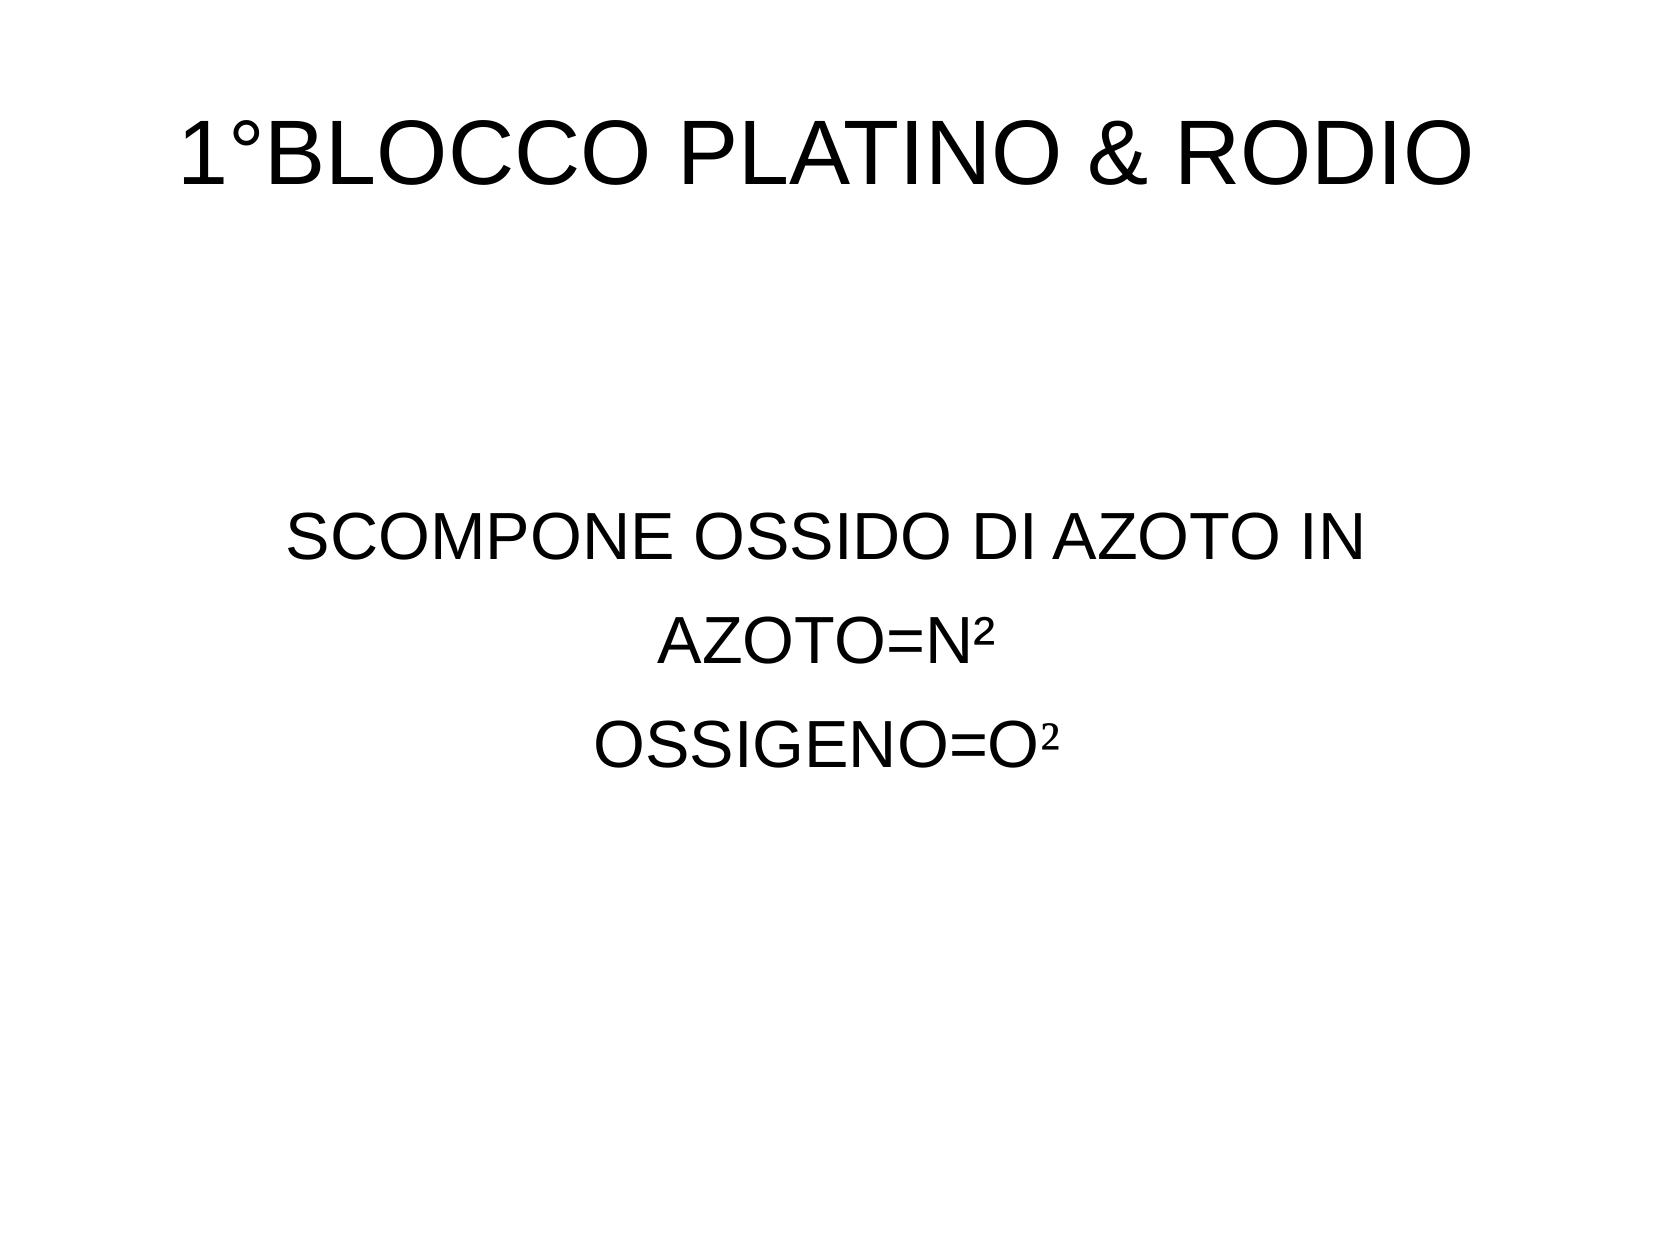

# 1°BLOCCO PLATINO & RODIO
SCOMPONE OSSIDO DI AZOTO IN
AZOTO=N²
OSSIGENO=O²